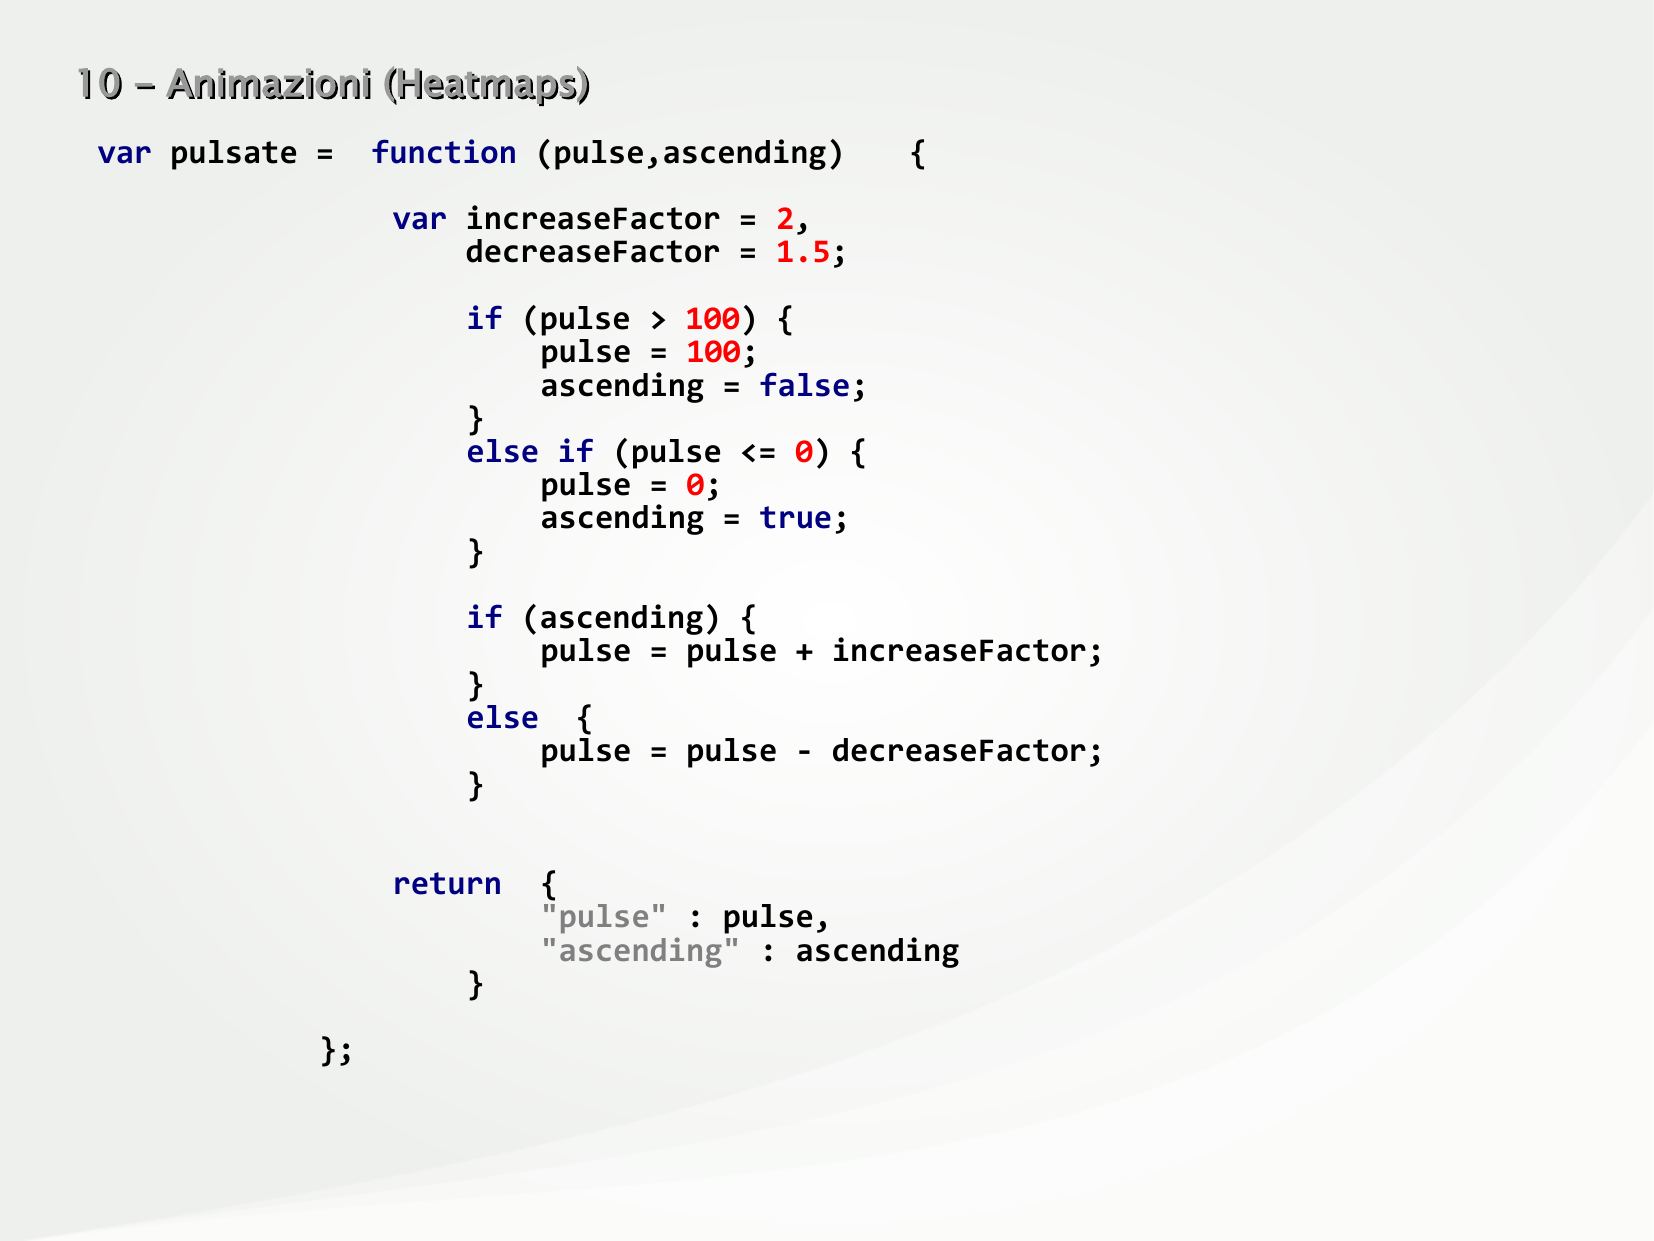

10 - Animazioni (Heatmaps)
var pulsate = function (pulse,ascending) 	{
				var increaseFactor = 2,
				 decreaseFactor = 1.5;
					if (pulse > 100) {
						pulse = 100;
						ascending = false;
					}
					else if (pulse <= 0) {
						pulse = 0;
						ascending = true;
					}
					if (ascending) {
						pulse = pulse + increaseFactor;
					}
					else {
						pulse = pulse - decreaseFactor;
					}
				return 	{
						"pulse" : pulse,
						"ascending" : ascending
					}
			};